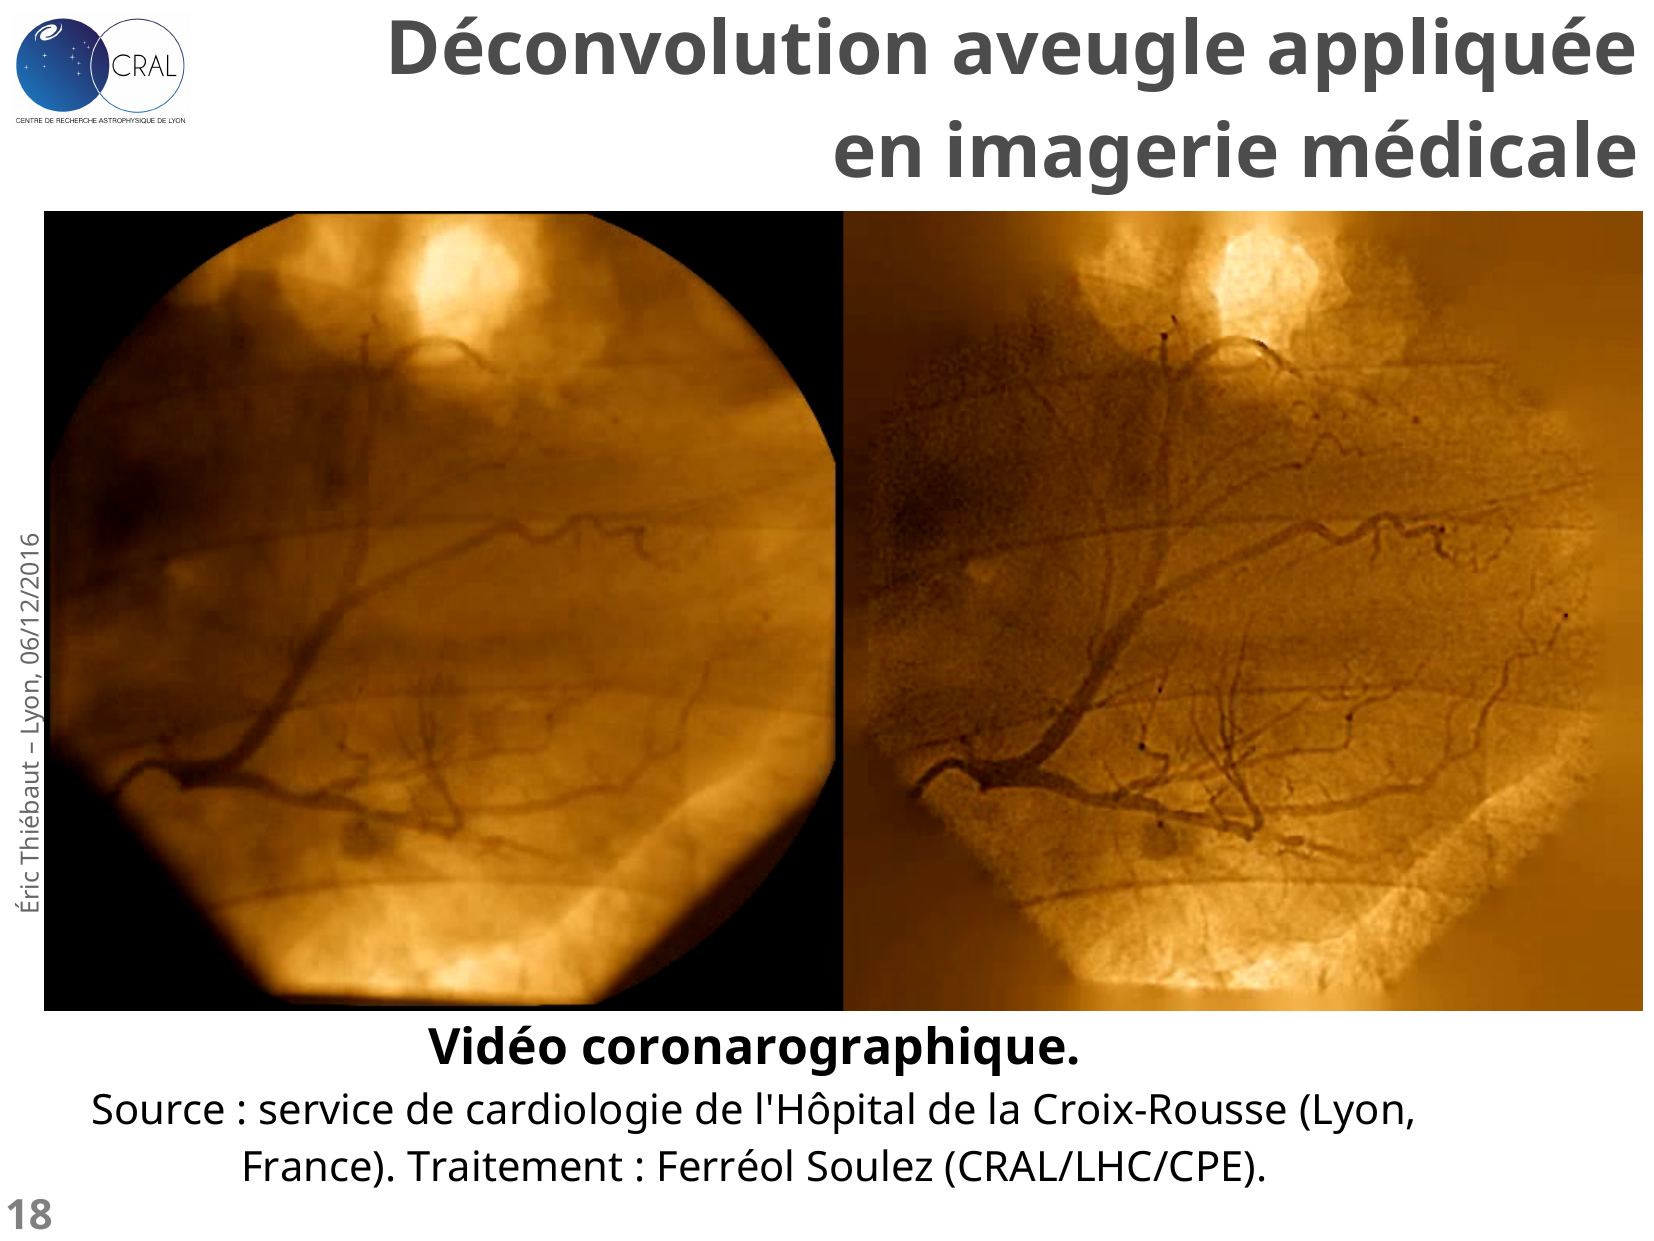

# Déconvolution aveugle appliquée en imagerie médicale
Vidéo coronarographique.
Source : service de cardiologie de l'Hôpital de la Croix-Rousse (Lyon, France). Traitement : Ferréol Soulez (CRAL/LHC/CPE).
18